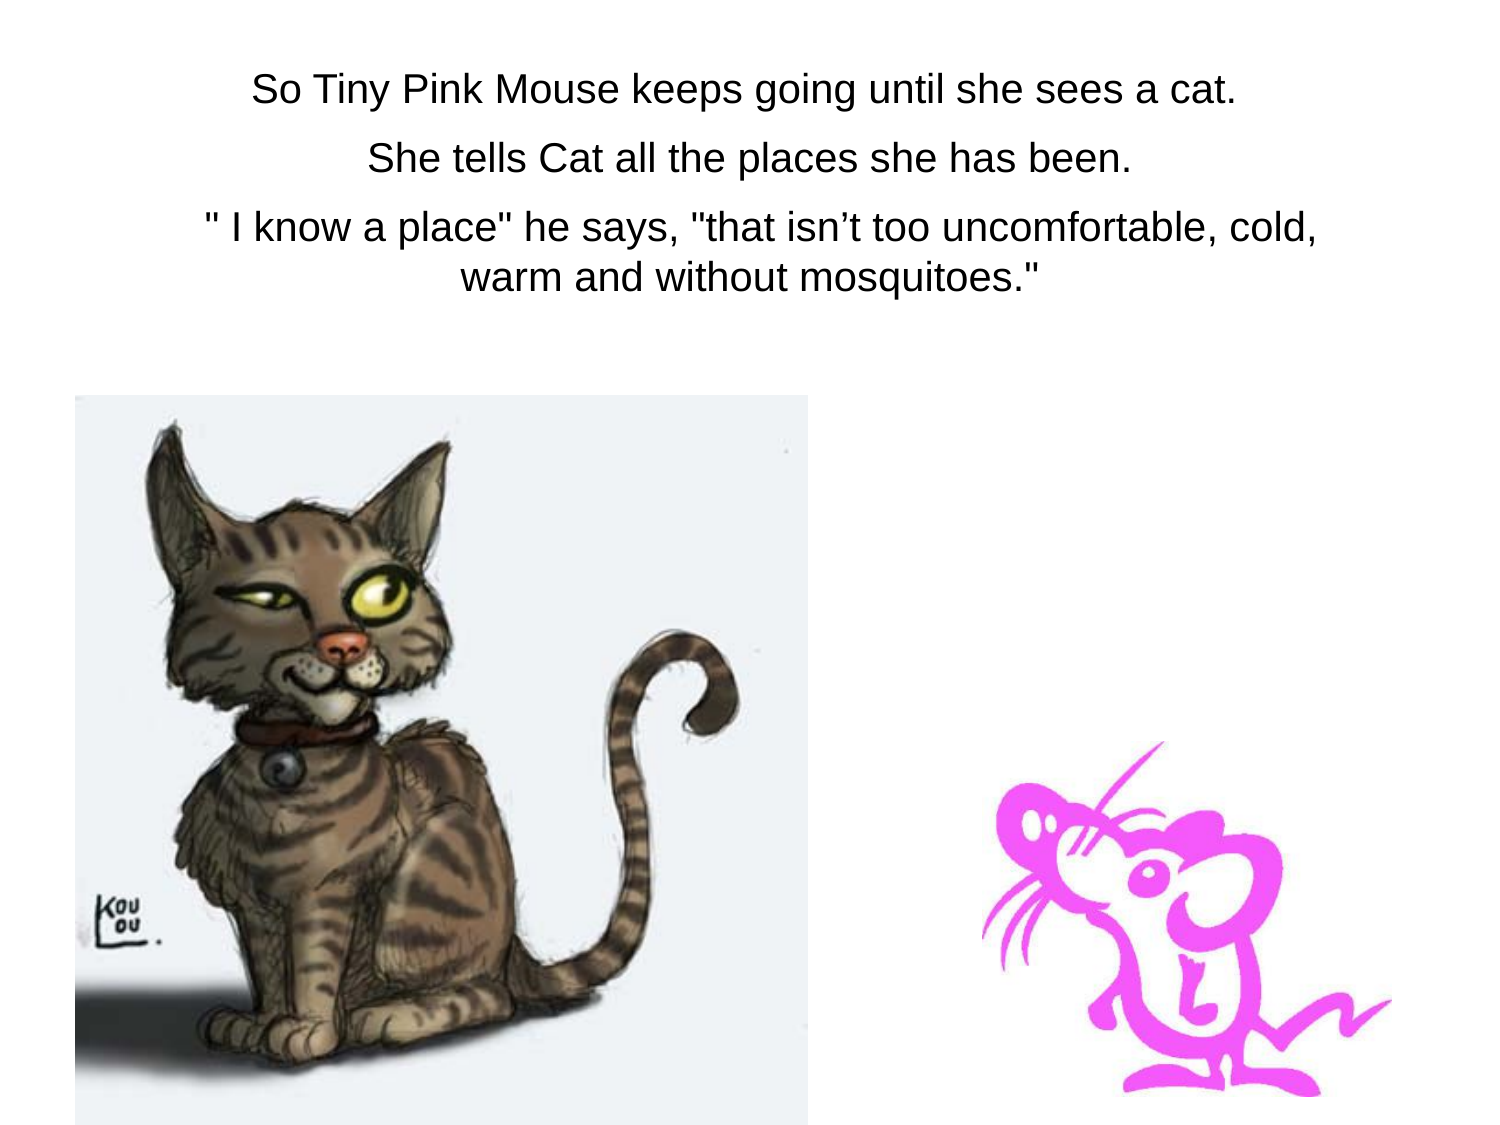

So Tiny Pink Mouse keeps going until she sees a cat.
She tells Cat all the places she has been.
  " I know a place" he says, "that isn’t too uncomfortable, cold, warm and without mosquitoes."